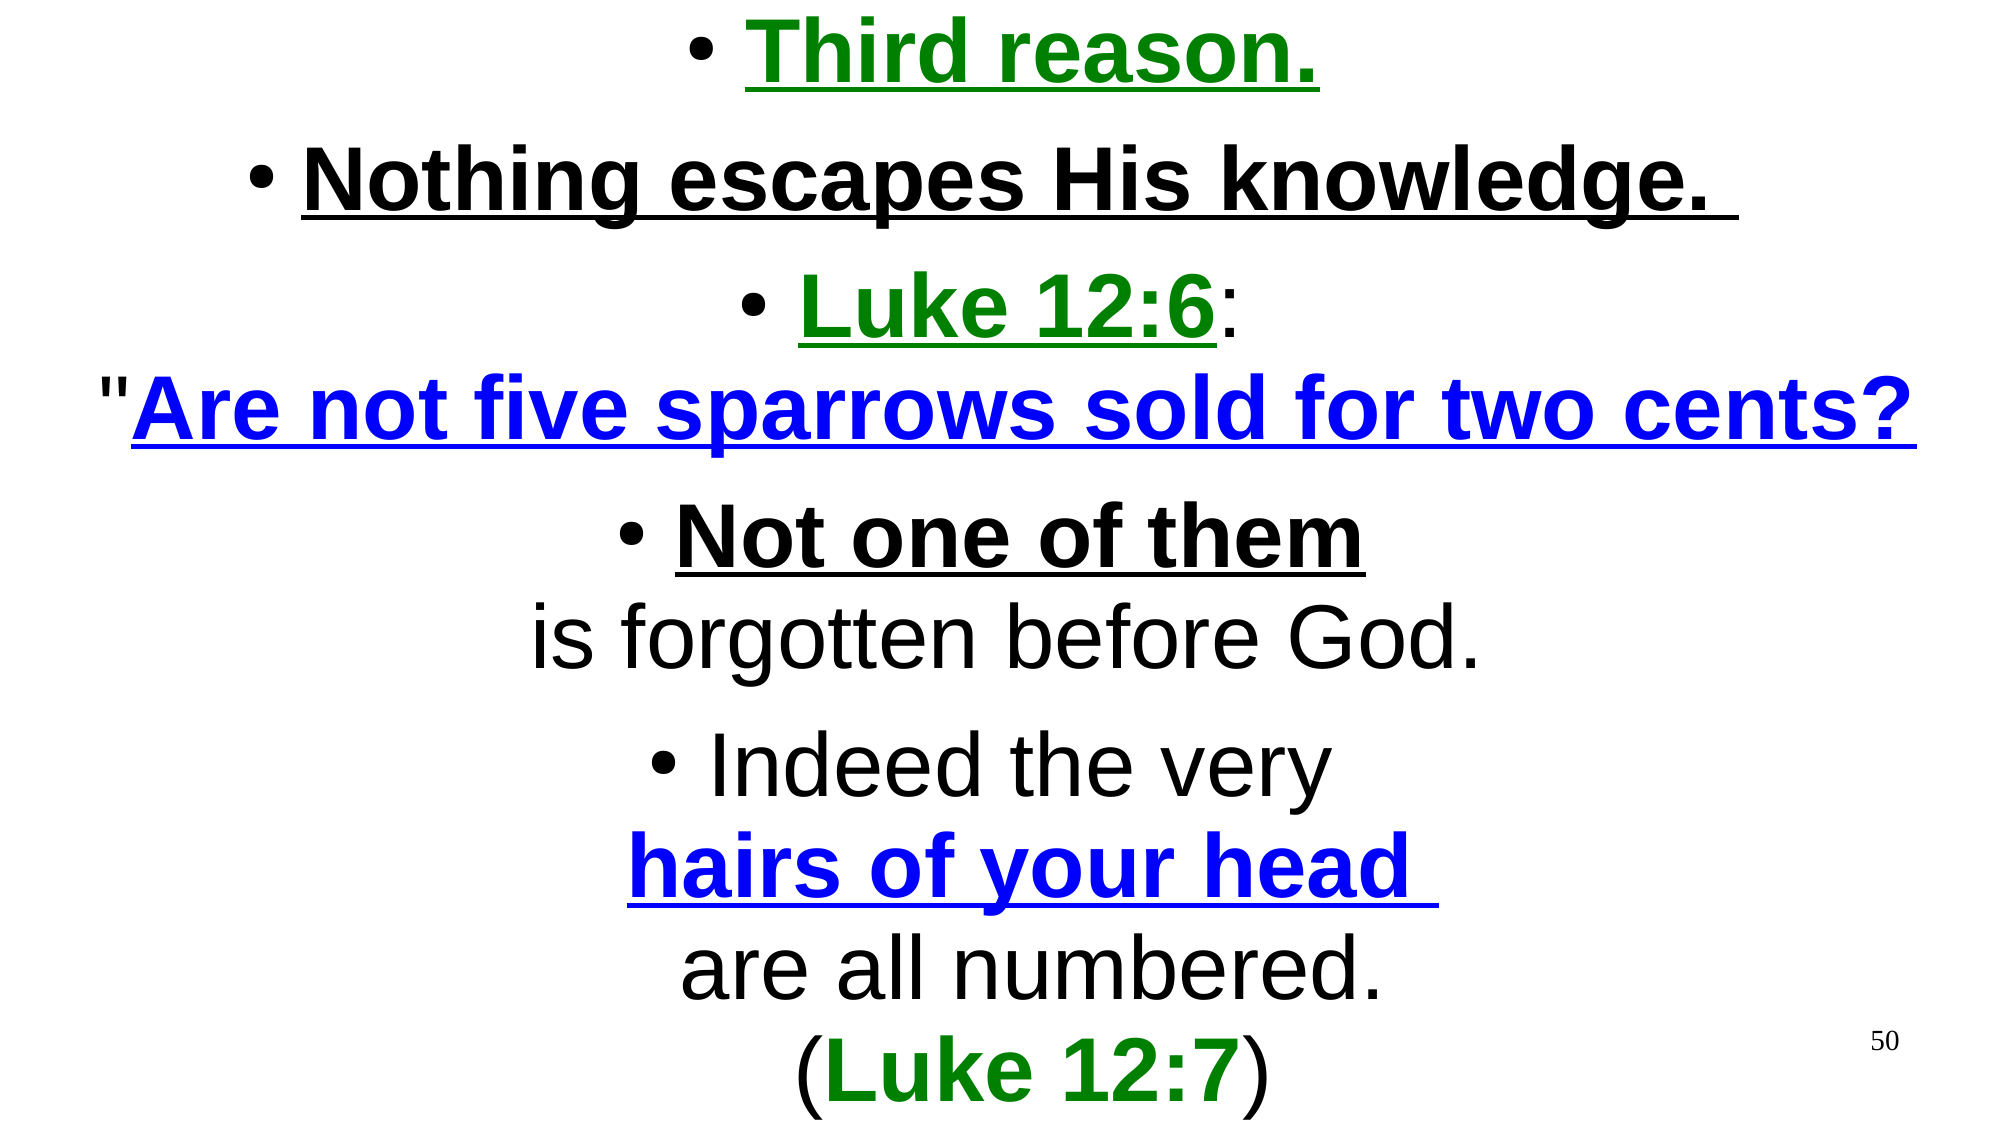

# Third reason.
Nothing escapes His knowledge.
Luke 12:6:
"Are not five sparrows sold for two cents?
Not one of them
is forgotten before God.
Indeed the very
hairs of your head
are all numbered.
(Luke 12:7)
50